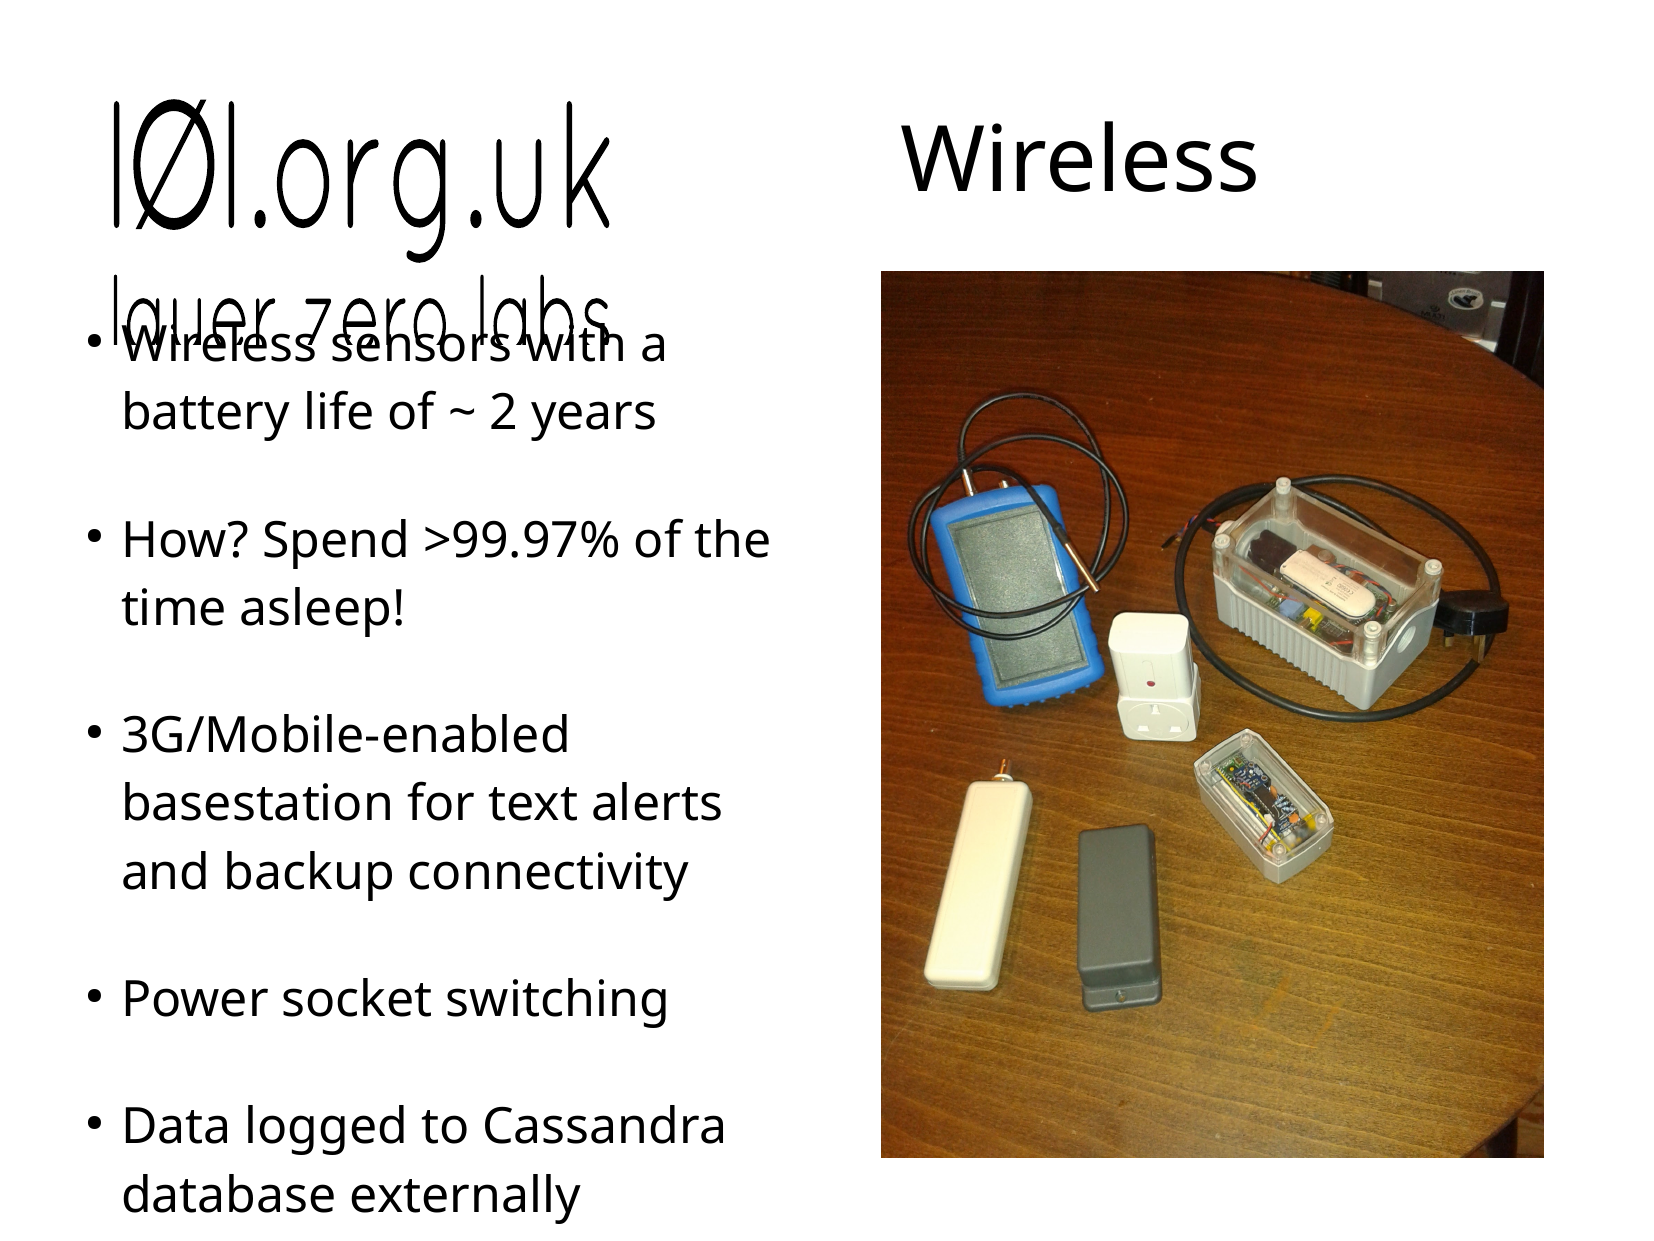

# Wireless
Wireless sensors with a battery life of ~ 2 years
How? Spend >99.97% of the time asleep!
3G/Mobile-enabled basestation for text alerts and backup connectivity
Power socket switching
Data logged to Cassandra database externally